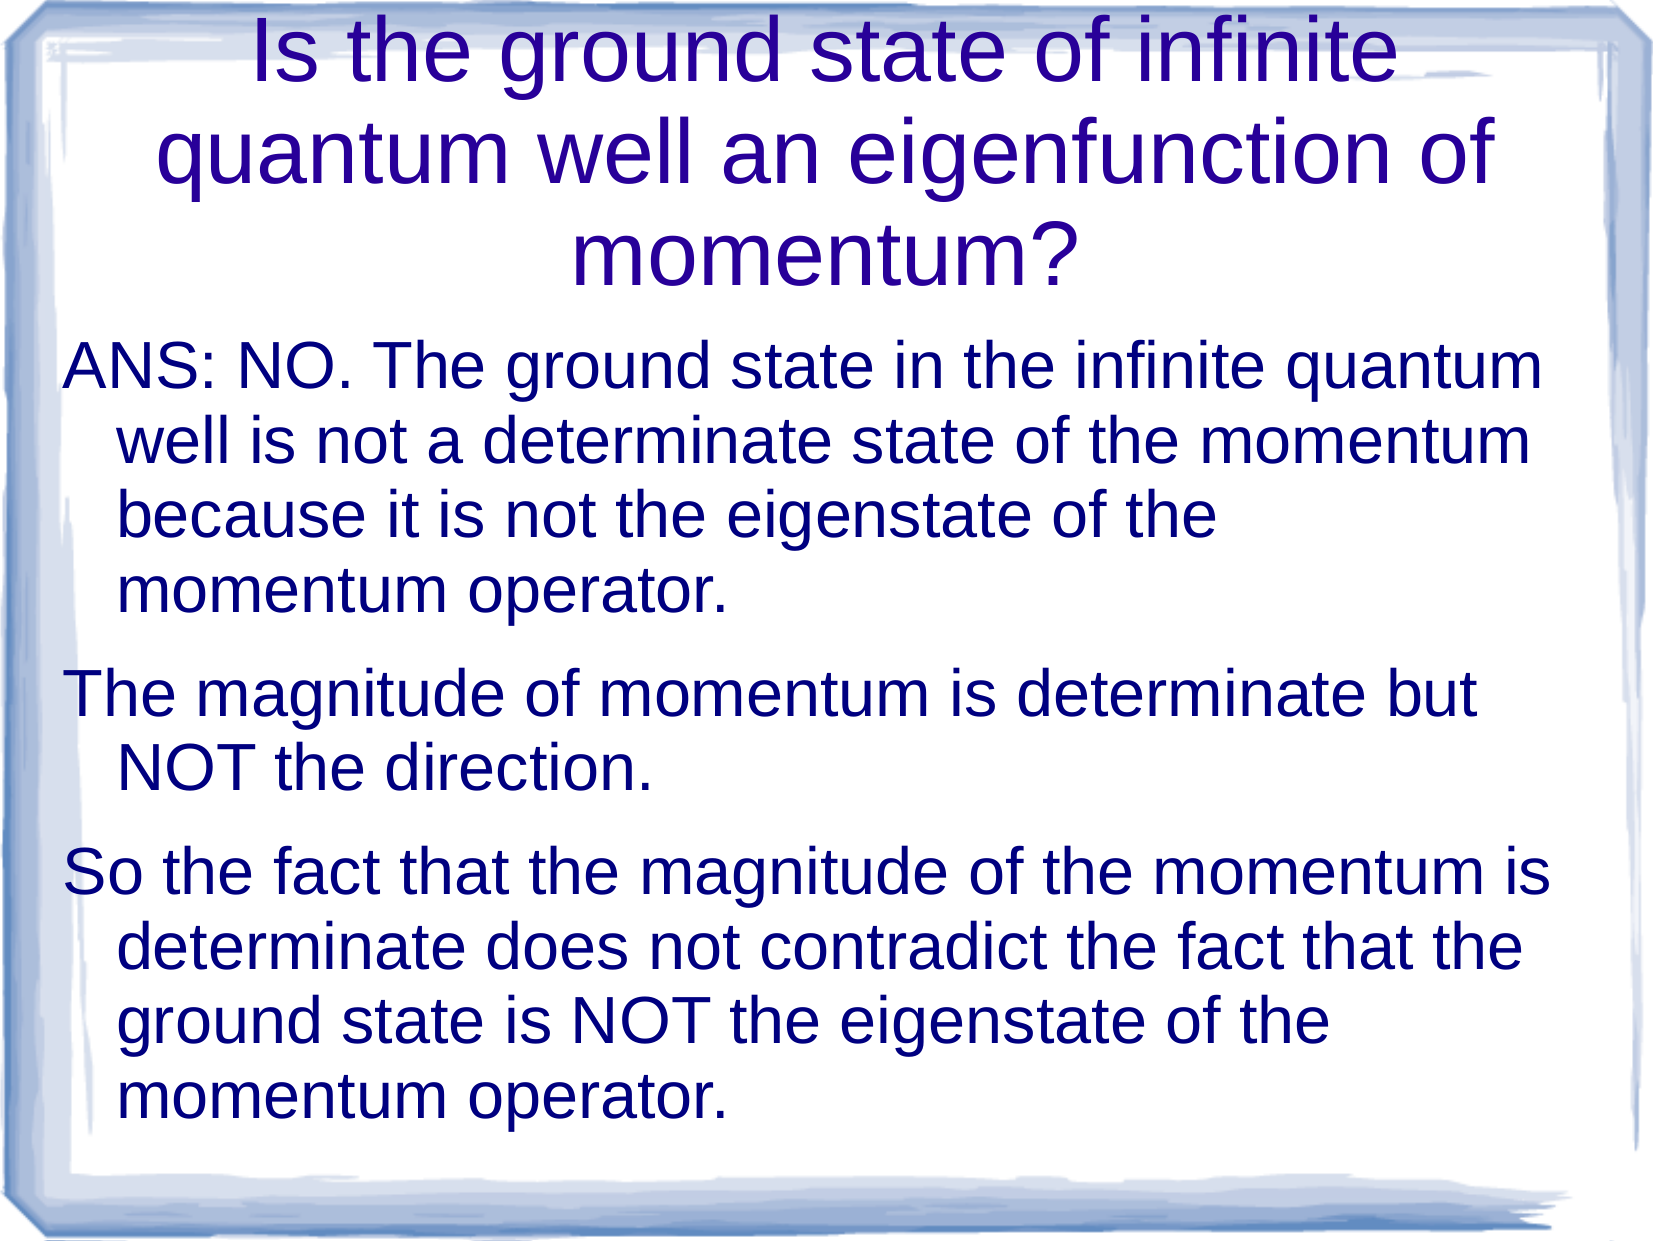

# Is the ground state of infinite quantum well an eigenfunction of momentum?
ANS: NO. The ground state in the infinite quantum well is not a determinate state of the momentum because it is not the eigenstate of the momentum operator.
The magnitude of momentum is determinate but NOT the direction.
So the fact that the magnitude of the momentum is determinate does not contradict the fact that the ground state is NOT the eigenstate of the momentum operator.